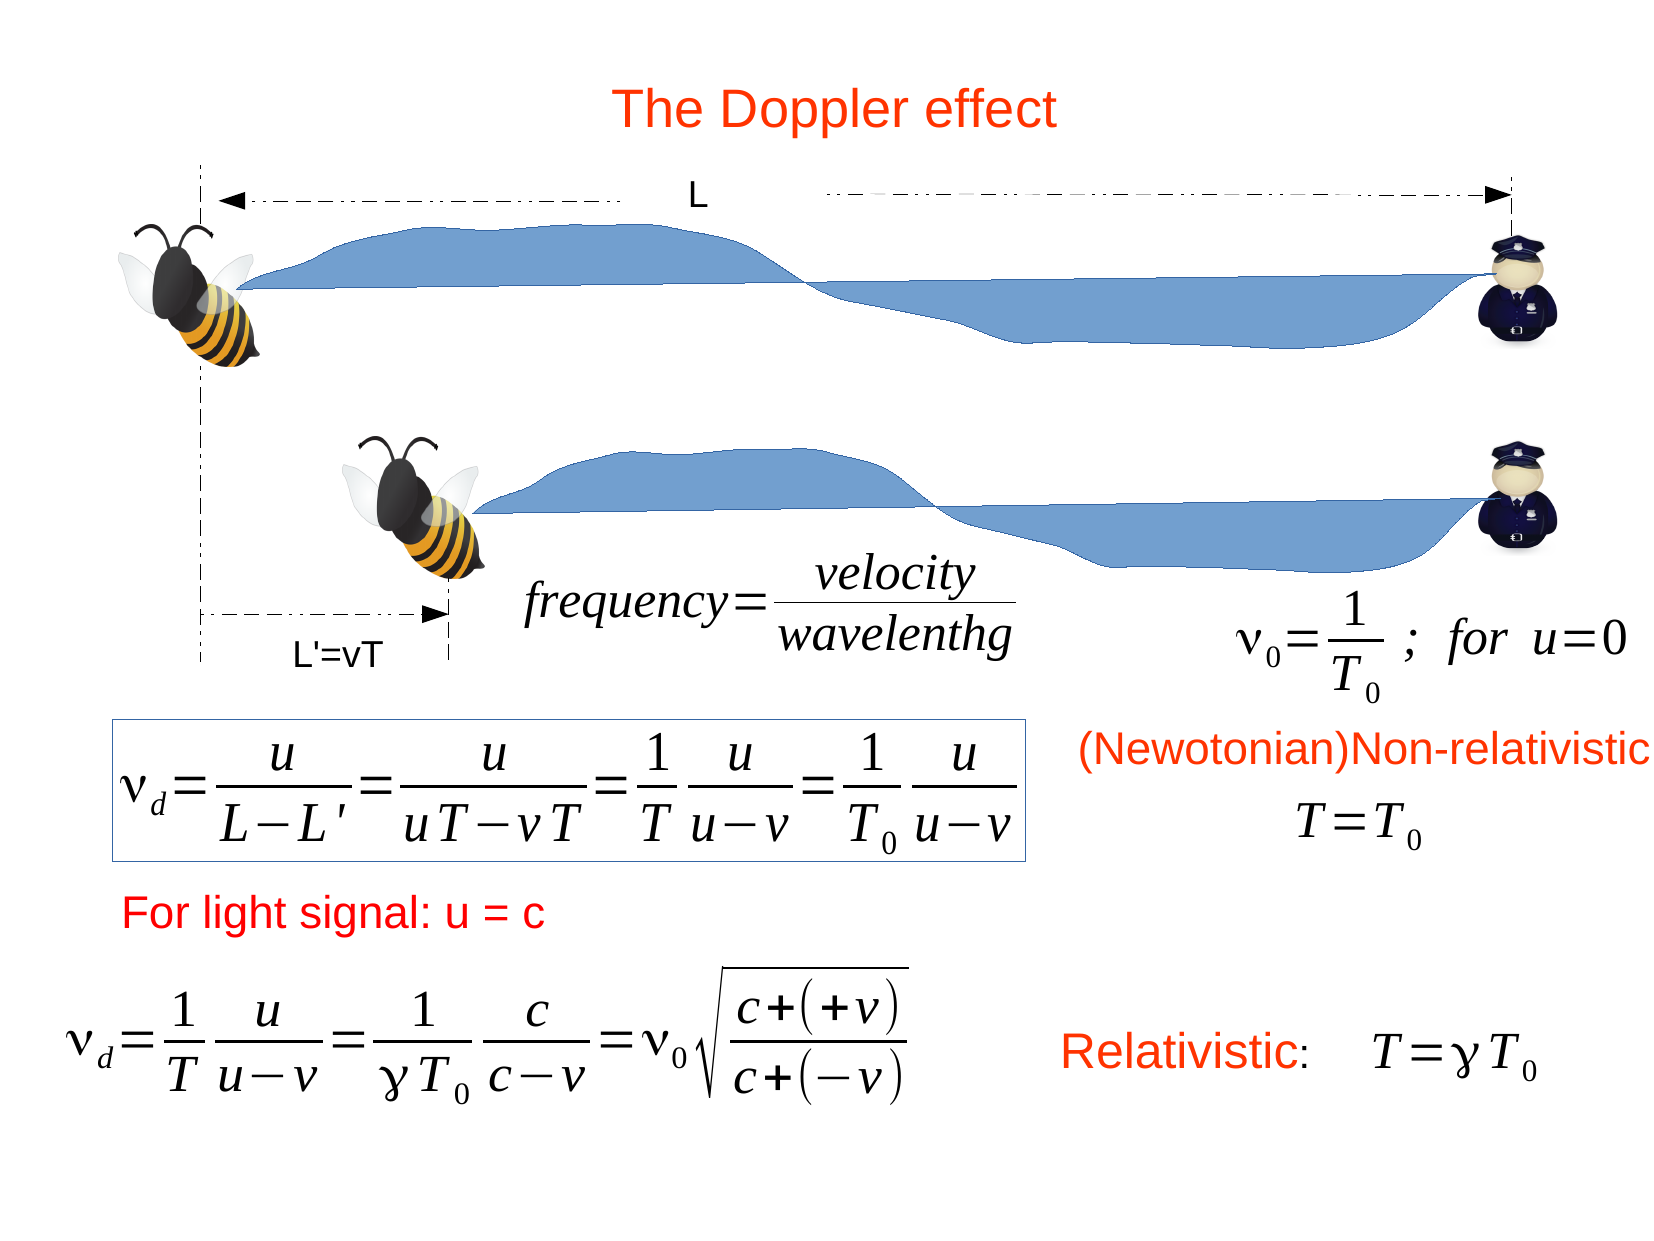

The Doppler effect
L
L'=vT
(Newotonian)Non-relativistic:
For light signal: u = c
Relativistic: